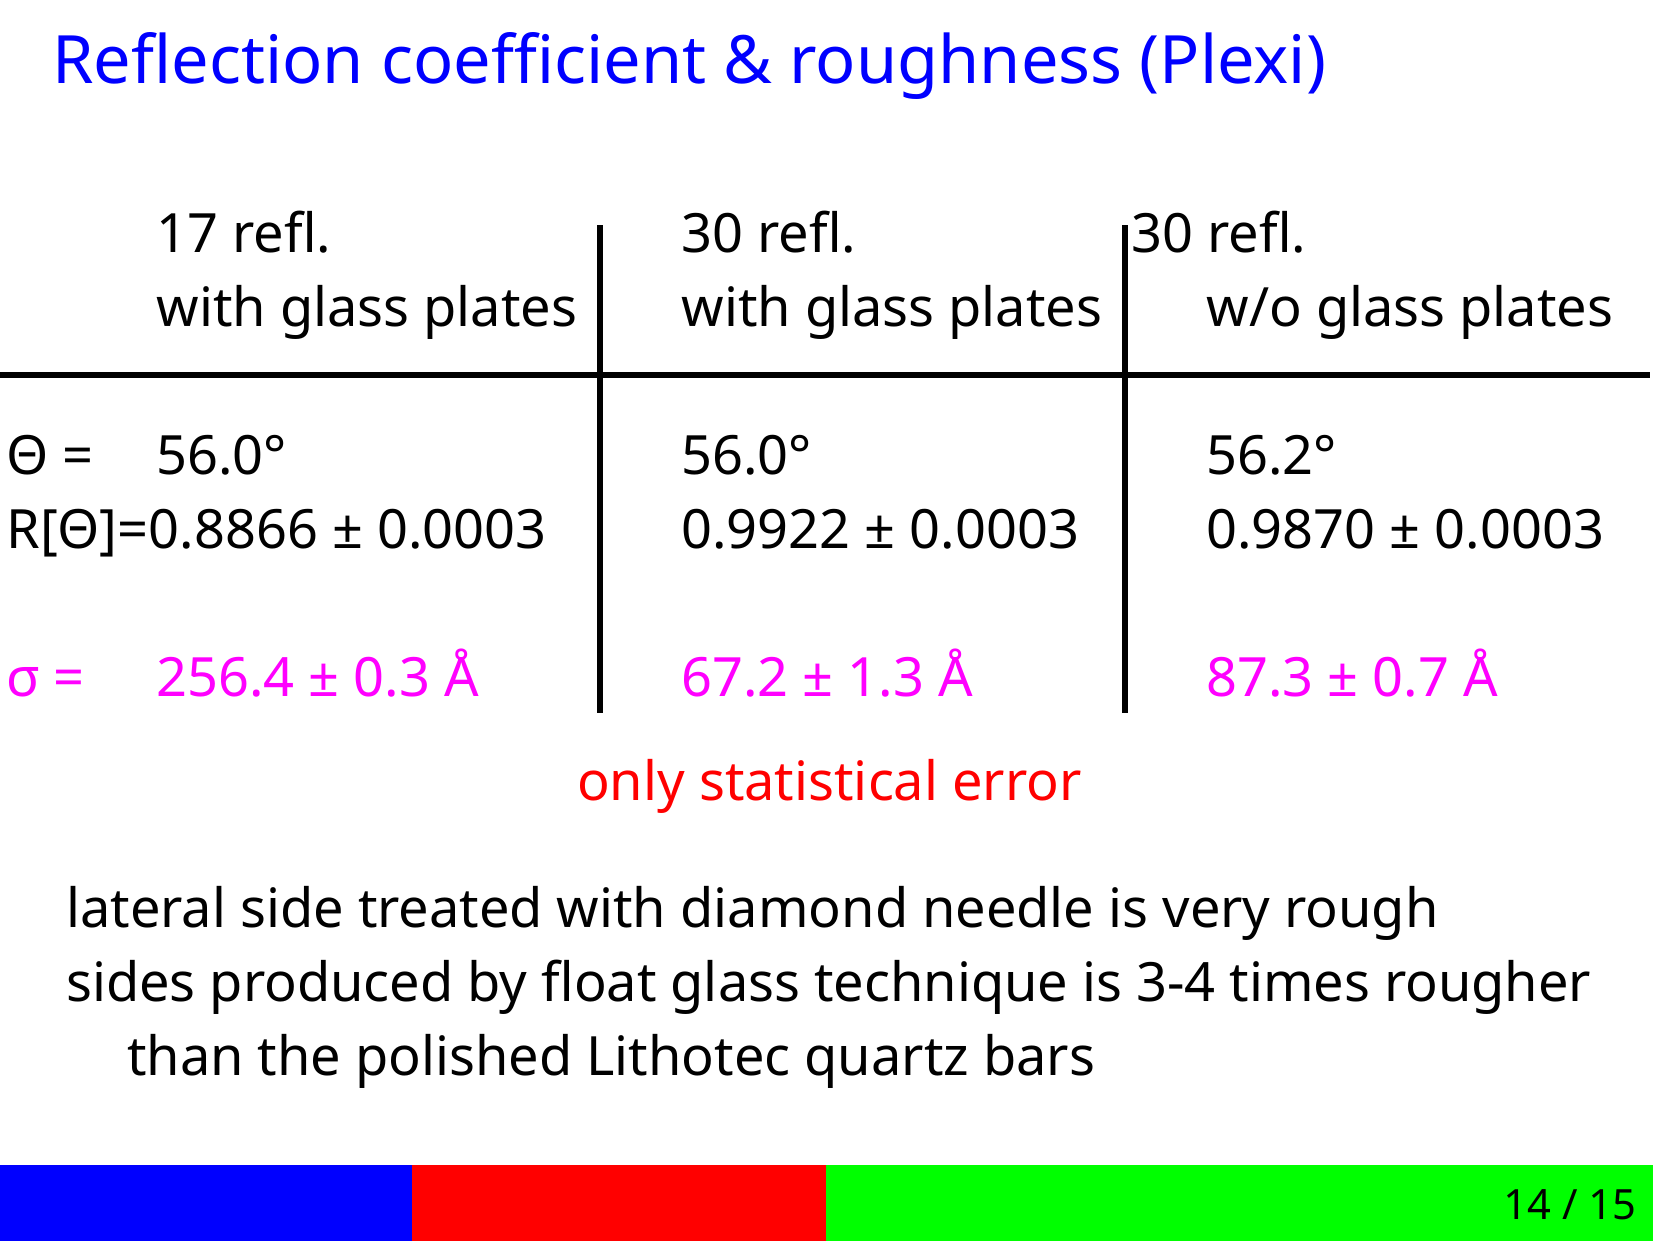

Reflection coefficient & roughness (Plexi)
		17 refl.					30 refl. 				30 refl.
		with glass plates		with glass plates		w/o glass plates
Θ =	56.0°						56.0°						56.2°
R[Θ]=0.8866 ± 0.0003		0.9922 ± 0.0003		0.9870 ± 0.0003
σ = 	256.4 ± 0.3 Å			67.2 ± 1.3 Å				87.3 ± 0.7 Å
only statistical error
 lateral side treated with diamond needle is very rough
 sides produced by float glass technique is 3-4 times rougher
	than the polished Lithotec quartz bars
14 / 15